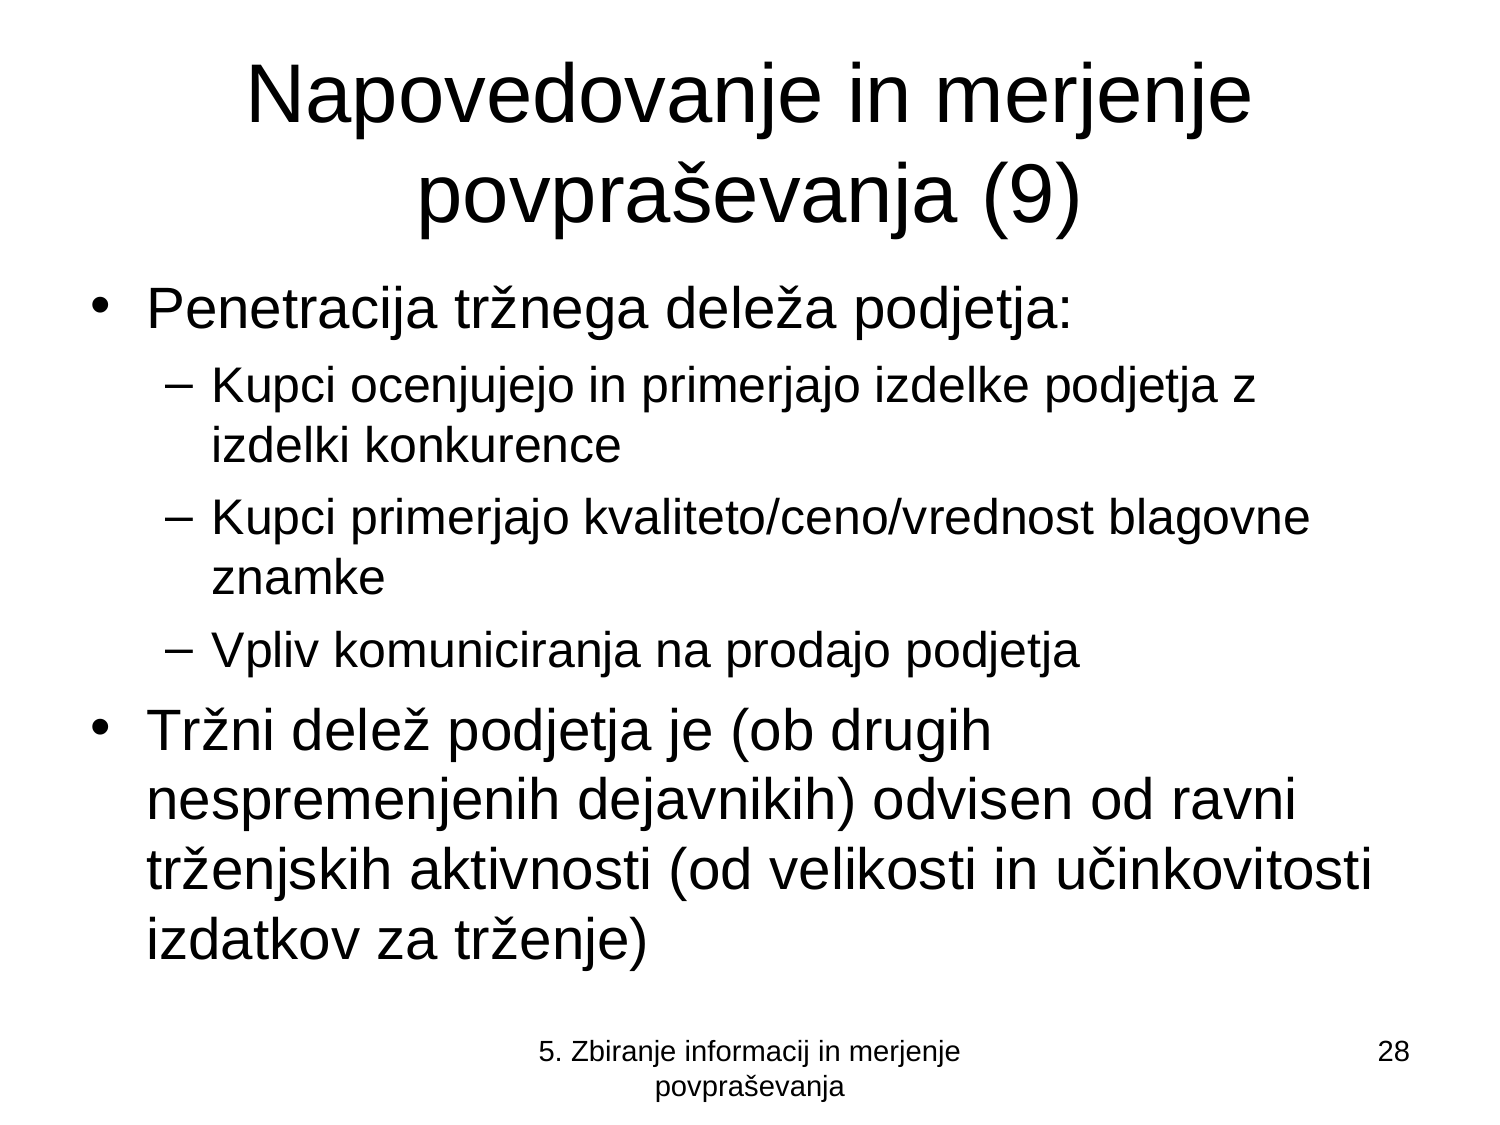

# Napovedovanje in merjenje povpraševanja (9)
Penetracija tržnega deleža podjetja:
Kupci ocenjujejo in primerjajo izdelke podjetja z izdelki konkurence
Kupci primerjajo kvaliteto/ceno/vrednost blagovne znamke
Vpliv komuniciranja na prodajo podjetja
Tržni delež podjetja je (ob drugih nespremenjenih dejavnikih) odvisen od ravni trženjskih aktivnosti (od velikosti in učinkovitosti izdatkov za trženje)
5. Zbiranje informacij in merjenje povpraševanja